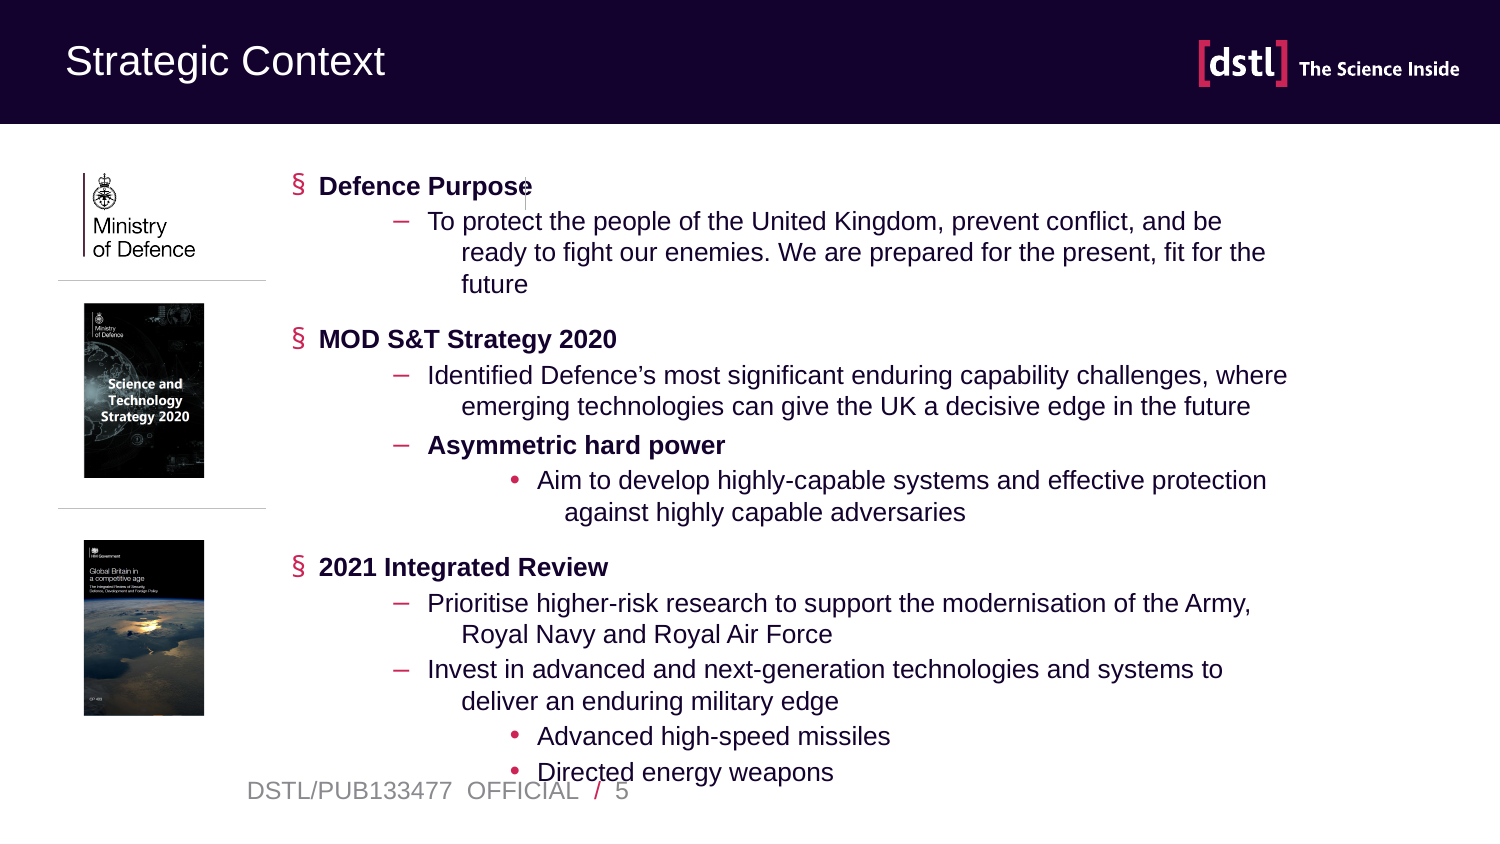

Strategic Context
# Defence Purpose
To protect the people of the United Kingdom, prevent conflict, and be ready to fight our enemies. We are prepared for the present, fit for the future
MOD S&T Strategy 2020
Identified Defence’s most significant enduring capability challenges, where emerging technologies can give the UK a decisive edge in the future
Asymmetric hard power
Aim to develop highly-capable systems and effective protection against highly capable adversaries
2021 Integrated Review
Prioritise higher-risk research to support the modernisation of the Army, Royal Navy and Royal Air Force
Invest in advanced and next-generation technologies and systems to deliver an enduring military edge
Advanced high-speed missiles
Directed energy weapons
DSTL/PUB133477 OFFICIAL / 5